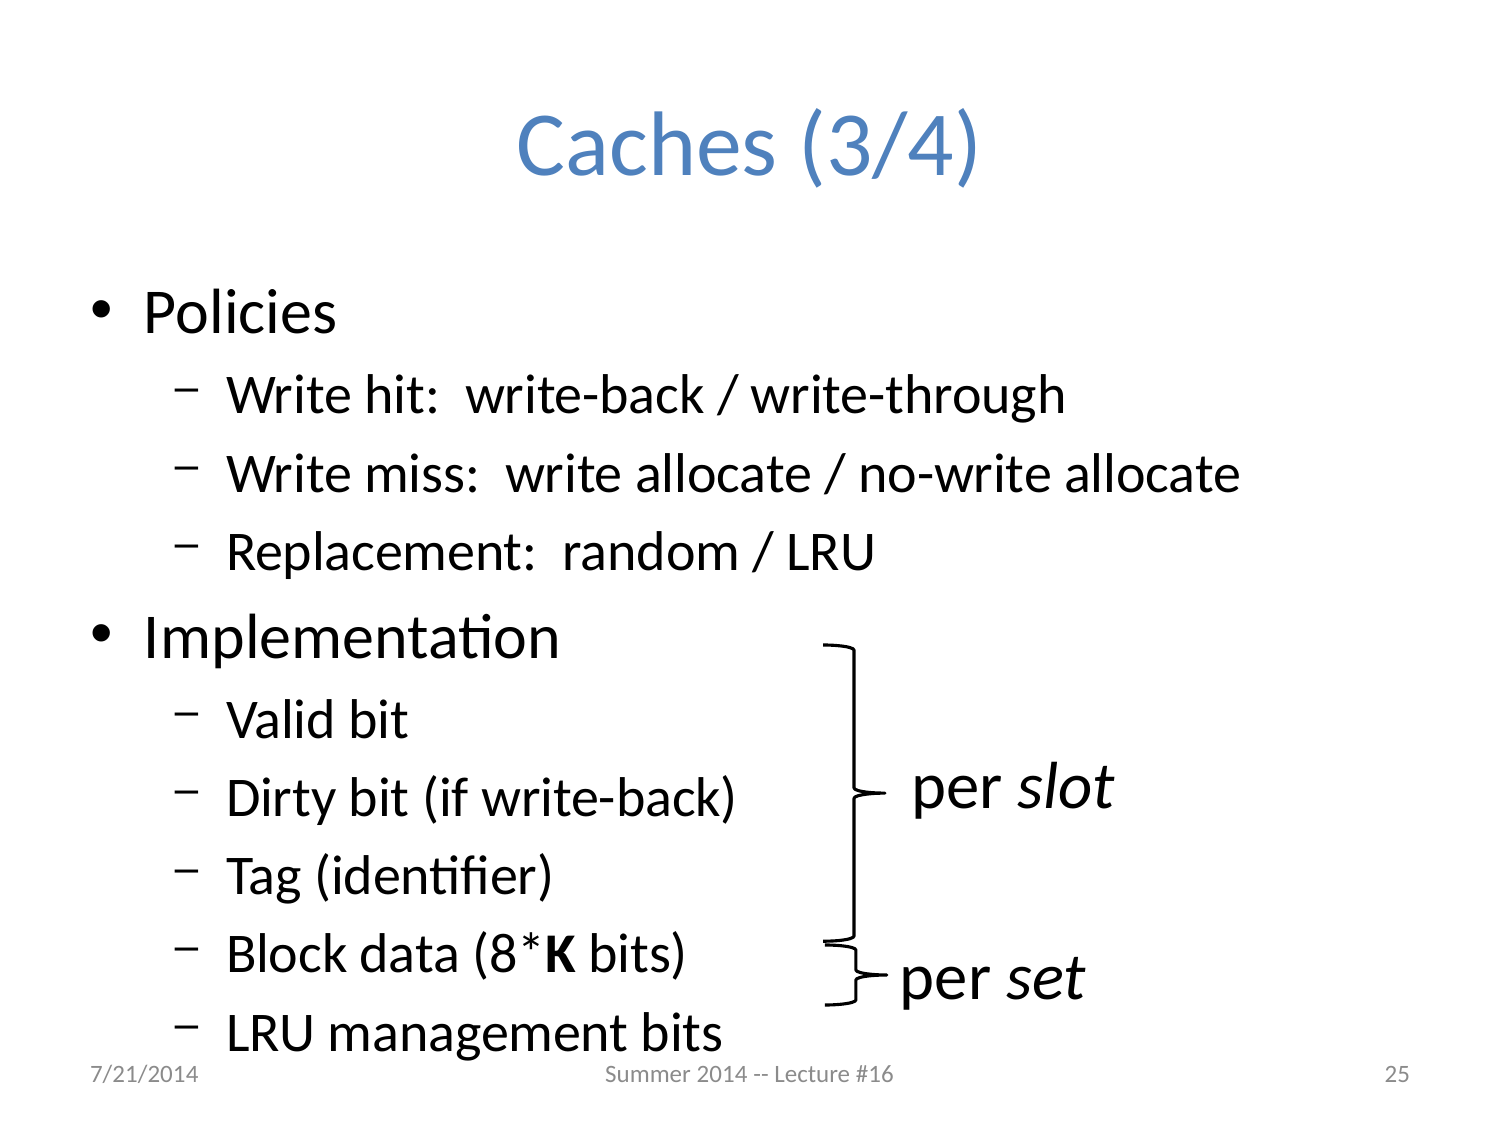

# Caches (3/4)
Policies
Write hit: write-back / write-through
Write miss: write allocate / no-write allocate
Replacement: random / LRU
Implementation
Valid bit
Dirty bit (if write-back)
Tag (identifier)
Block data (8*K bits)
LRU management bits
per slot
per set
7/21/2014
Summer 2014 -- Lecture #16